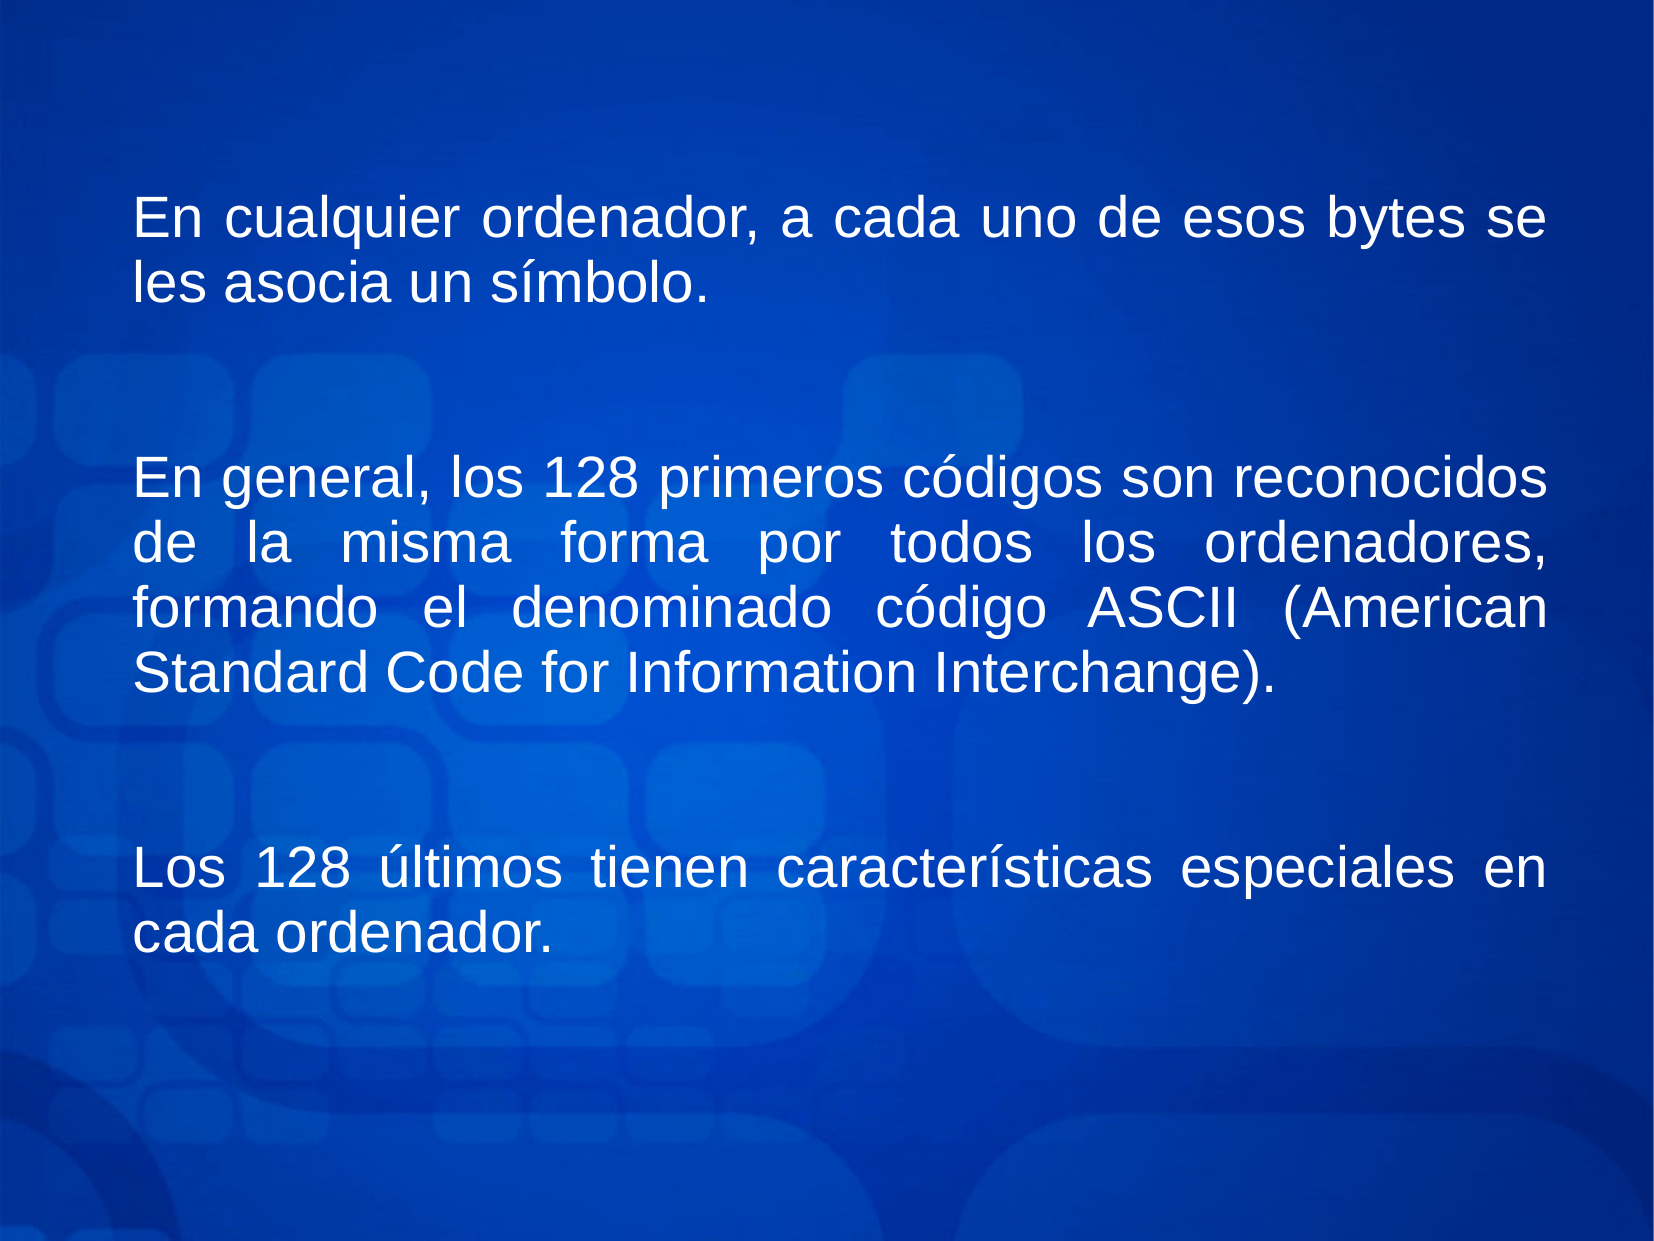

En cualquier ordenador, a cada uno de esos bytes se les asocia un símbolo.
En general, los 128 primeros códigos son reconocidos de la misma forma por todos los ordenadores, formando el denominado código ASCII (American Standard Code for Information Interchange).
Los 128 últimos tienen características especiales en cada ordenador.